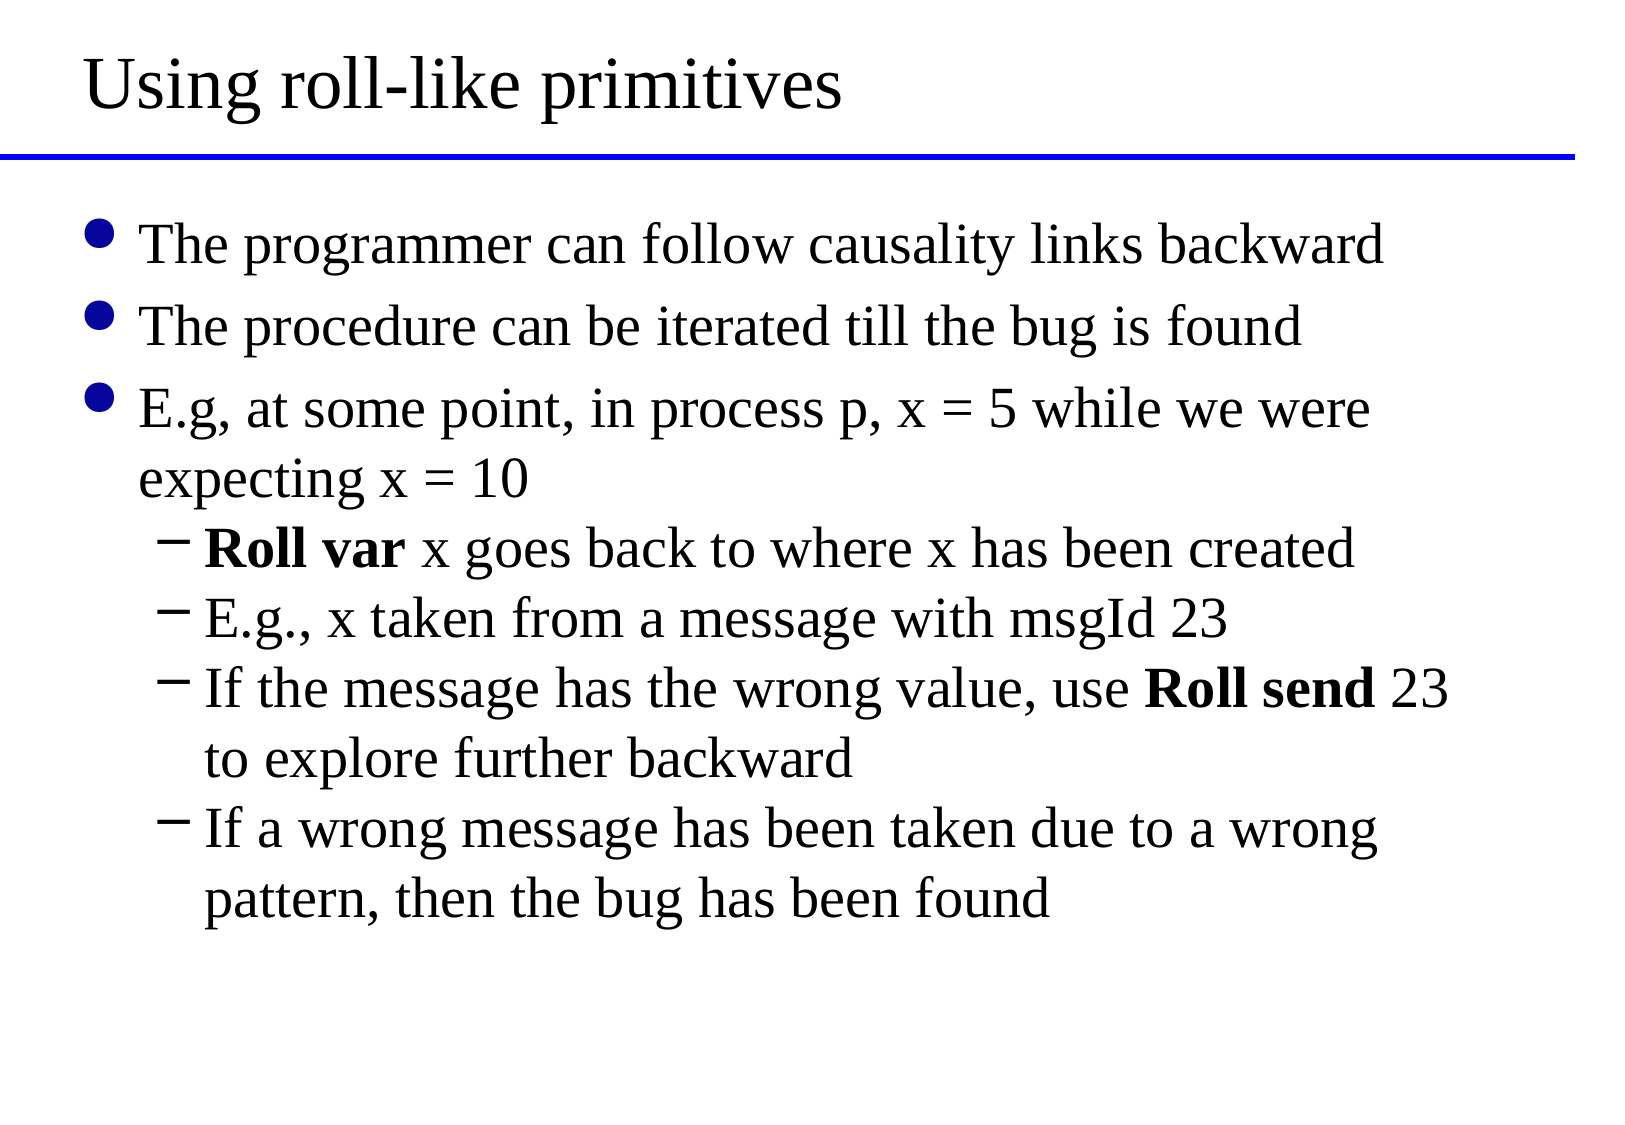

# Using roll-like primitives
The programmer can follow causality links backward
The procedure can be iterated till the bug is found
E.g, at some point, in process p, x = 5 while we were expecting x = 10
Roll var x goes back to where x has been created
E.g., x taken from a message with msgId 23
If the message has the wrong value, use Roll send 23 to explore further backward
If a wrong message has been taken due to a wrong pattern, then the bug has been found